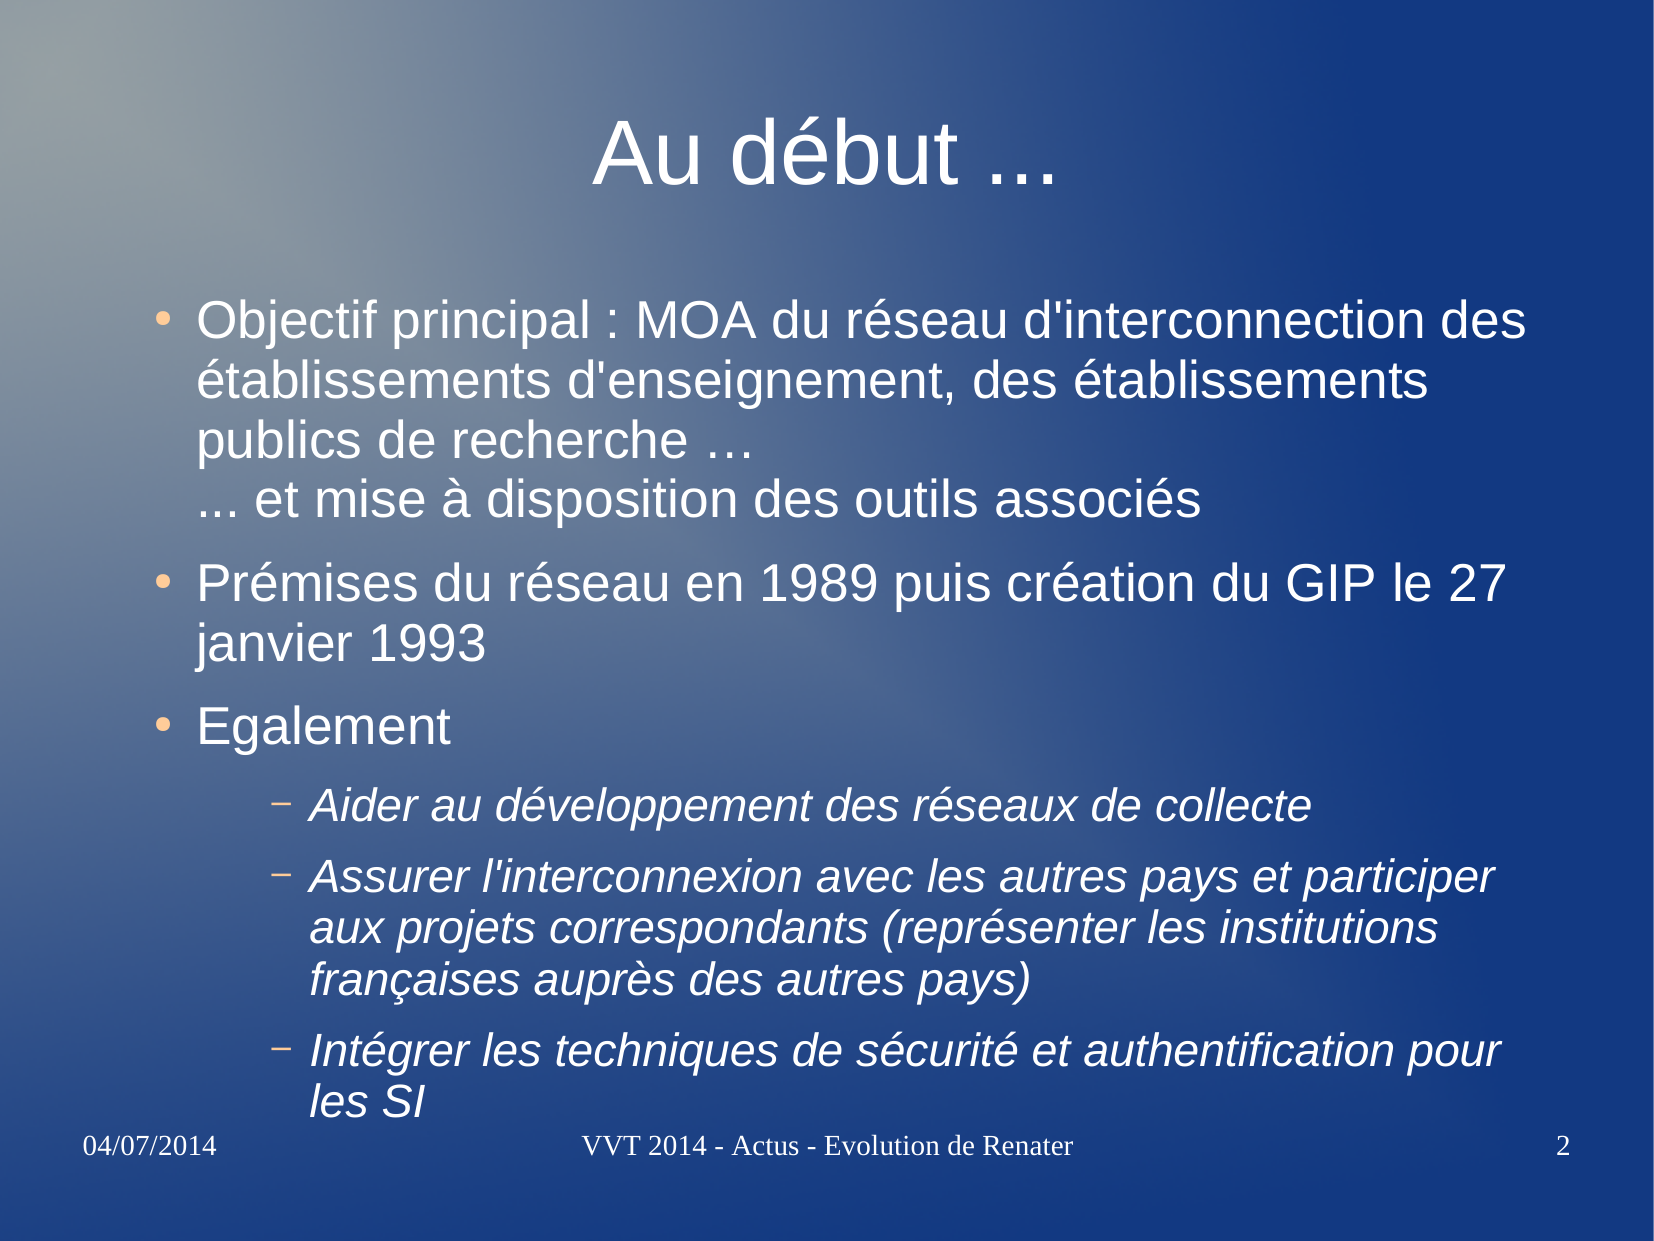

# Au début ...
Objectif principal : MOA du réseau d'interconnection des établissements d'enseignement, des établissements publics de recherche …
... et mise à disposition des outils associés
Prémises du réseau en 1989 puis création du GIP le 27 janvier 1993
Egalement
Aider au développement des réseaux de collecte
Assurer l'interconnexion avec les autres pays et participer aux projets correspondants (représenter les institutions françaises auprès des autres pays)
Intégrer les techniques de sécurité et authentification pour les SI
04/07/2014
VVT 2014 - Actus - Evolution de Renater
2